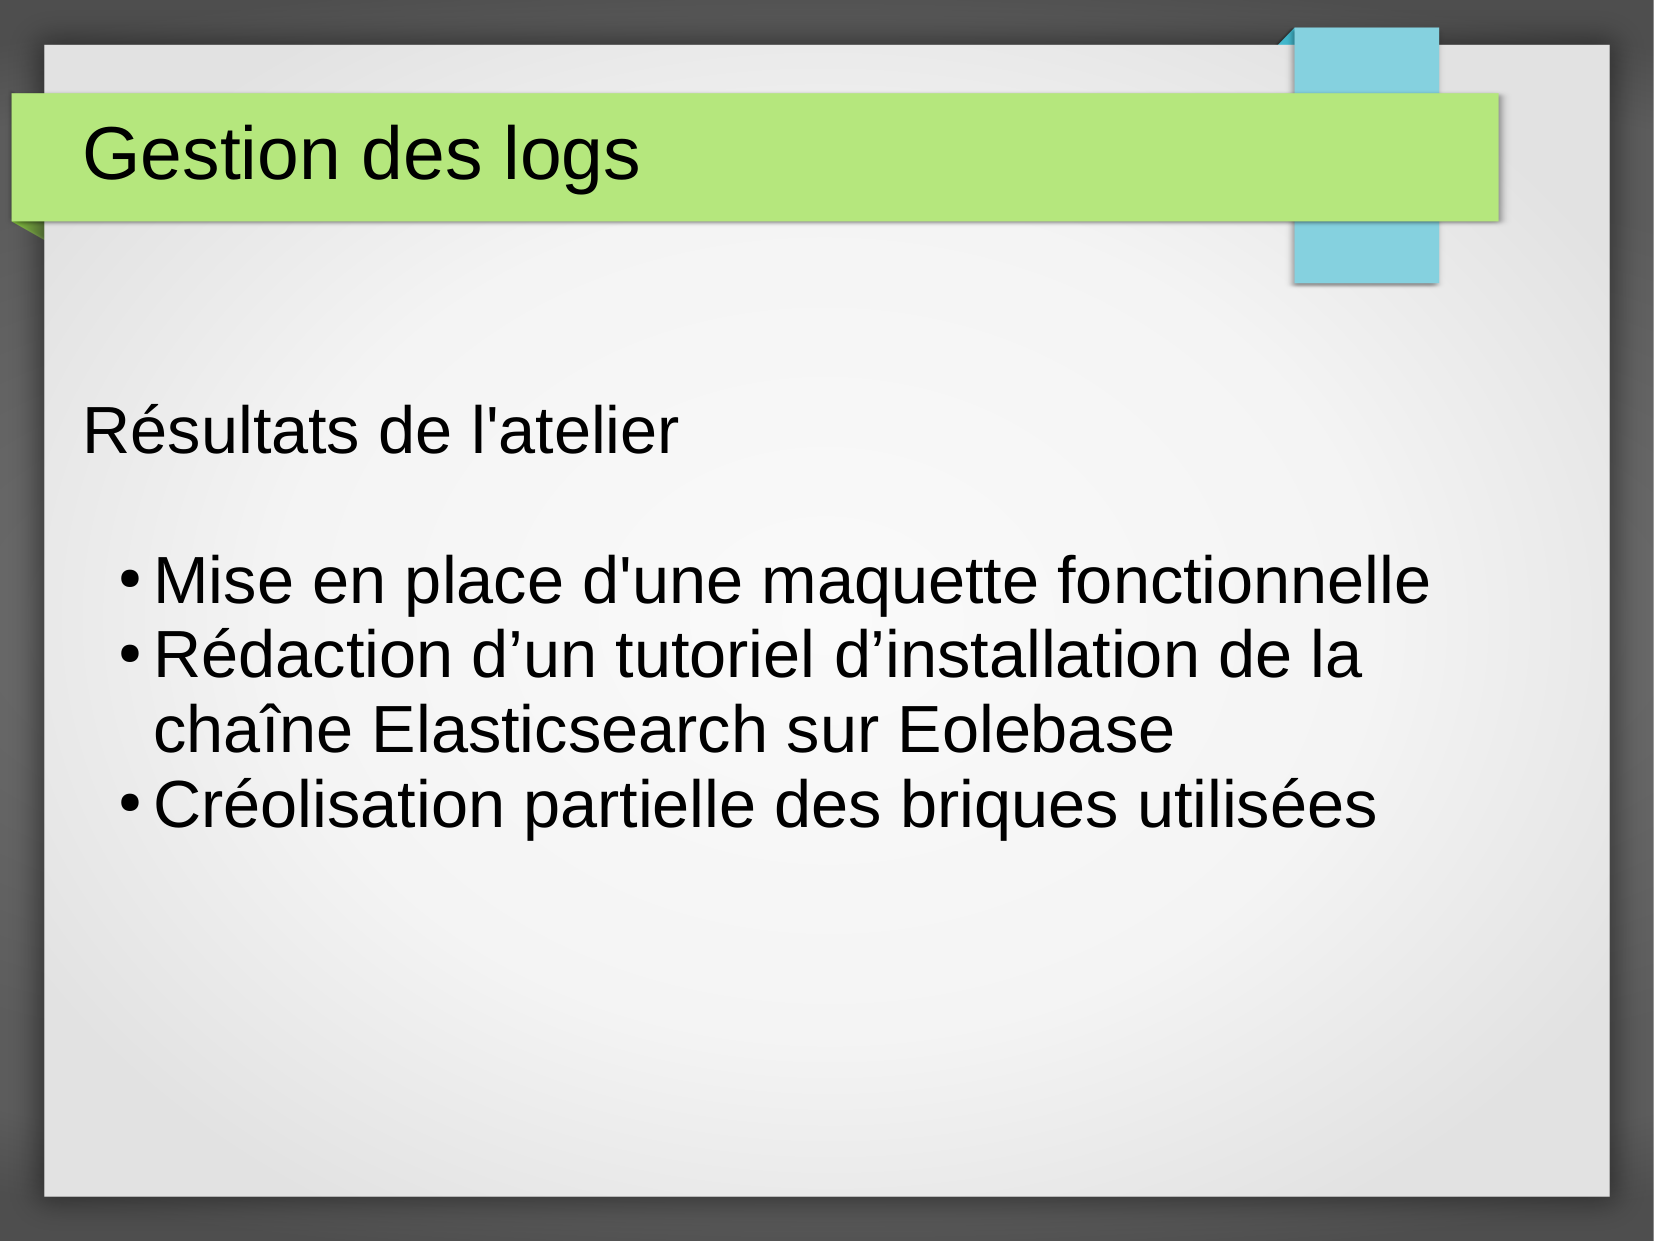

# Gestion des logs
Résultats de l'atelier
Mise en place d'une maquette fonctionnelle
Rédaction d’un tutoriel d’installation de la chaîne Elasticsearch sur Eolebase
Créolisation partielle des briques utilisées